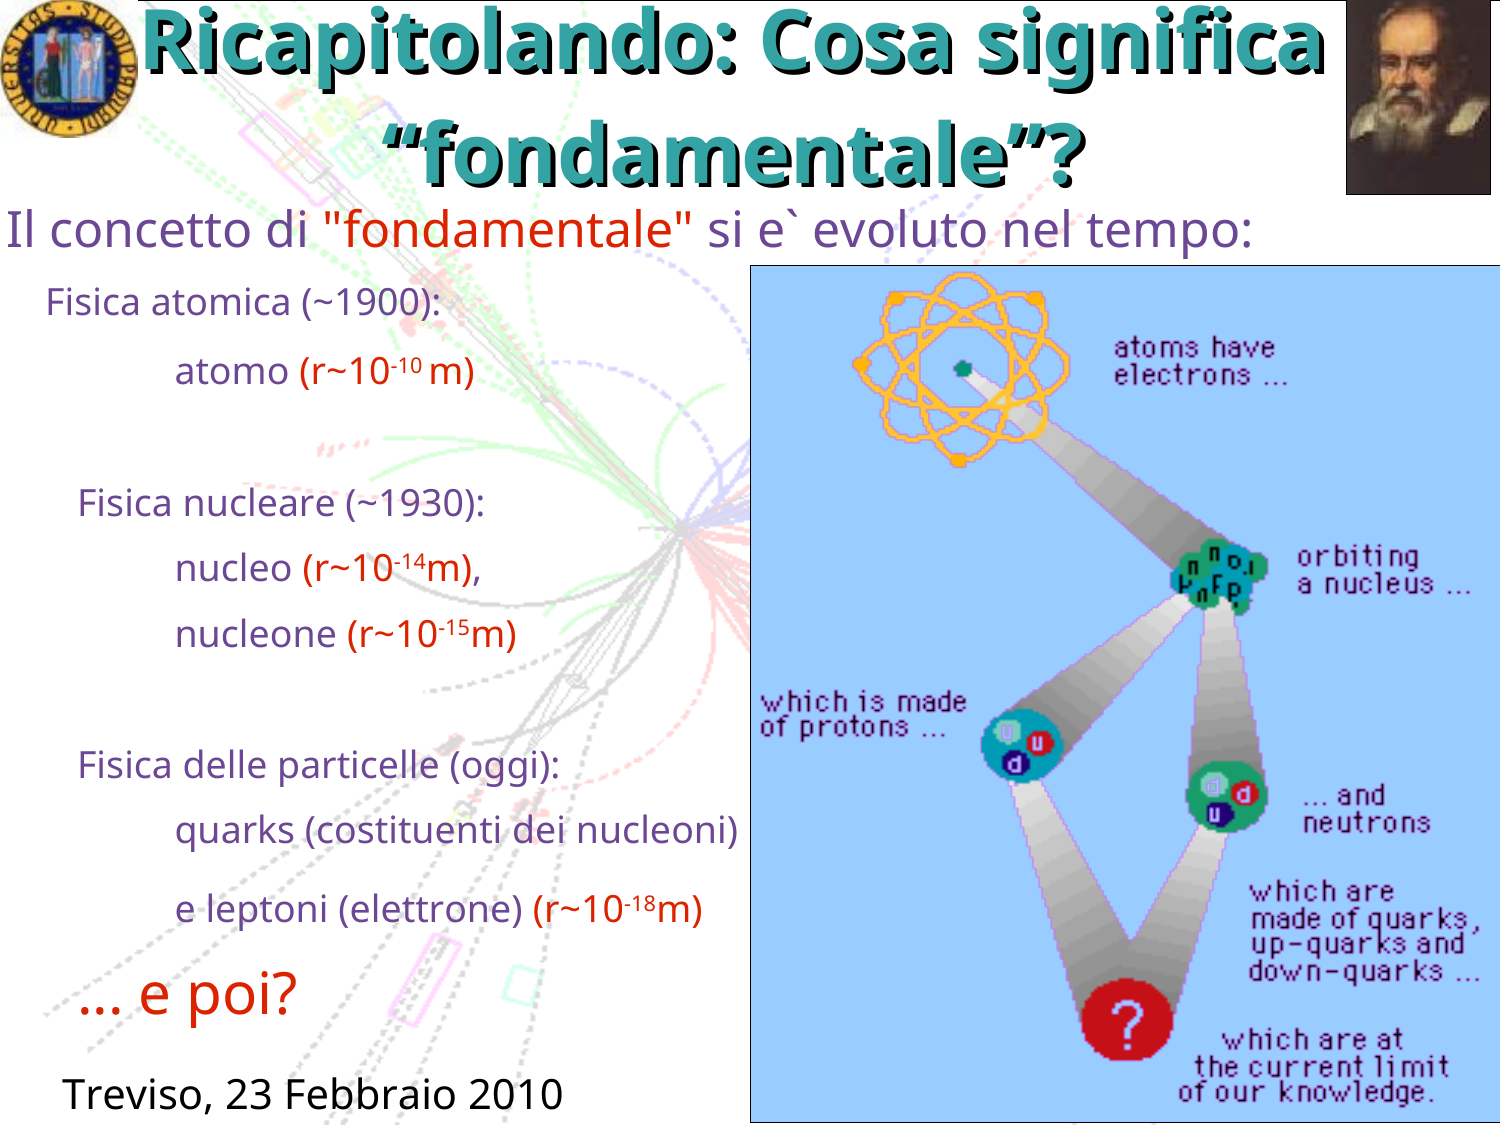

# Ricapitolando: Cosa significa “fondamentale”?
Il concetto di "fondamentale" si e` evoluto nel tempo: Fisica atomica (~1900):
 atomo (r~10-10 m)
Fisica nucleare (~1930):
 nucleo (r~10-14m),
 nucleone (r~10-15m)
Fisica delle particelle (oggi):
 quarks (costituenti dei nucleoni)
 e leptoni (elettrone) (r~10-18m)
... e poi?